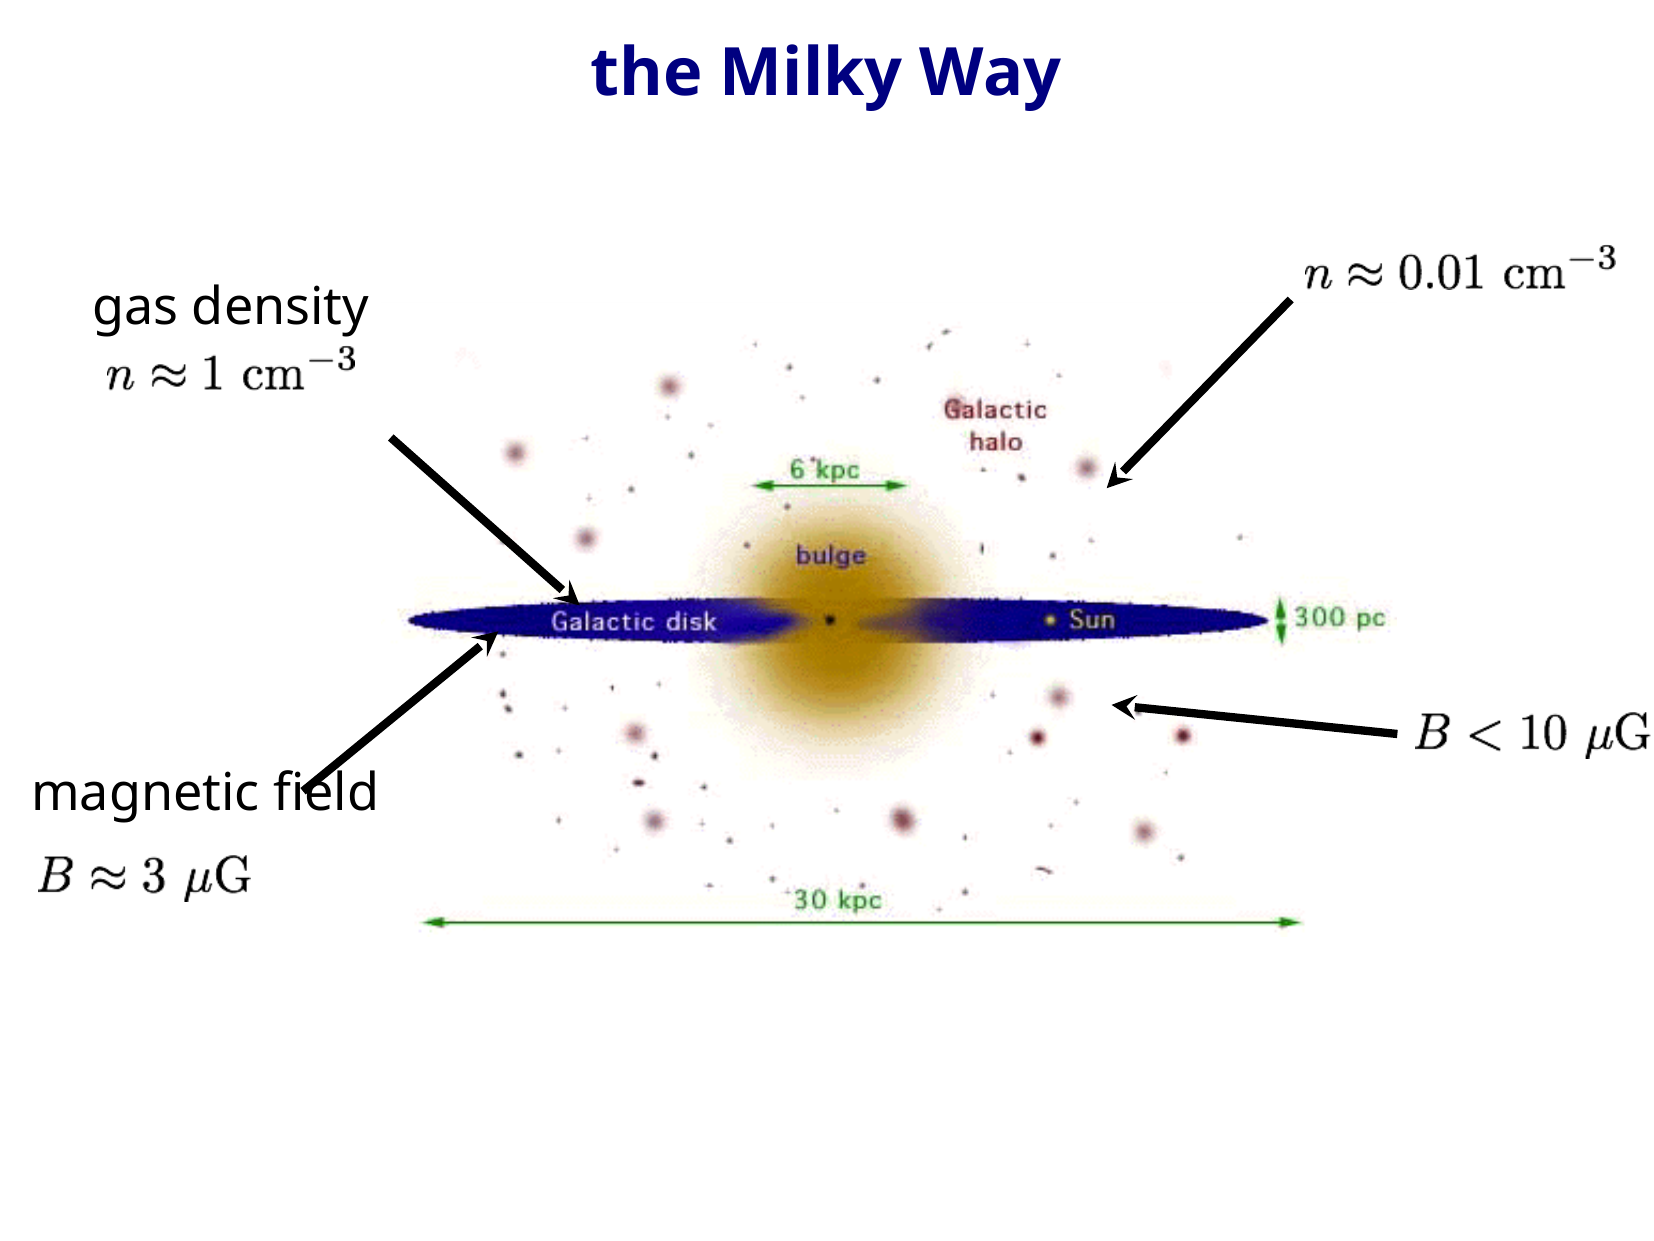

the Milky Way
gas density
magnetic field